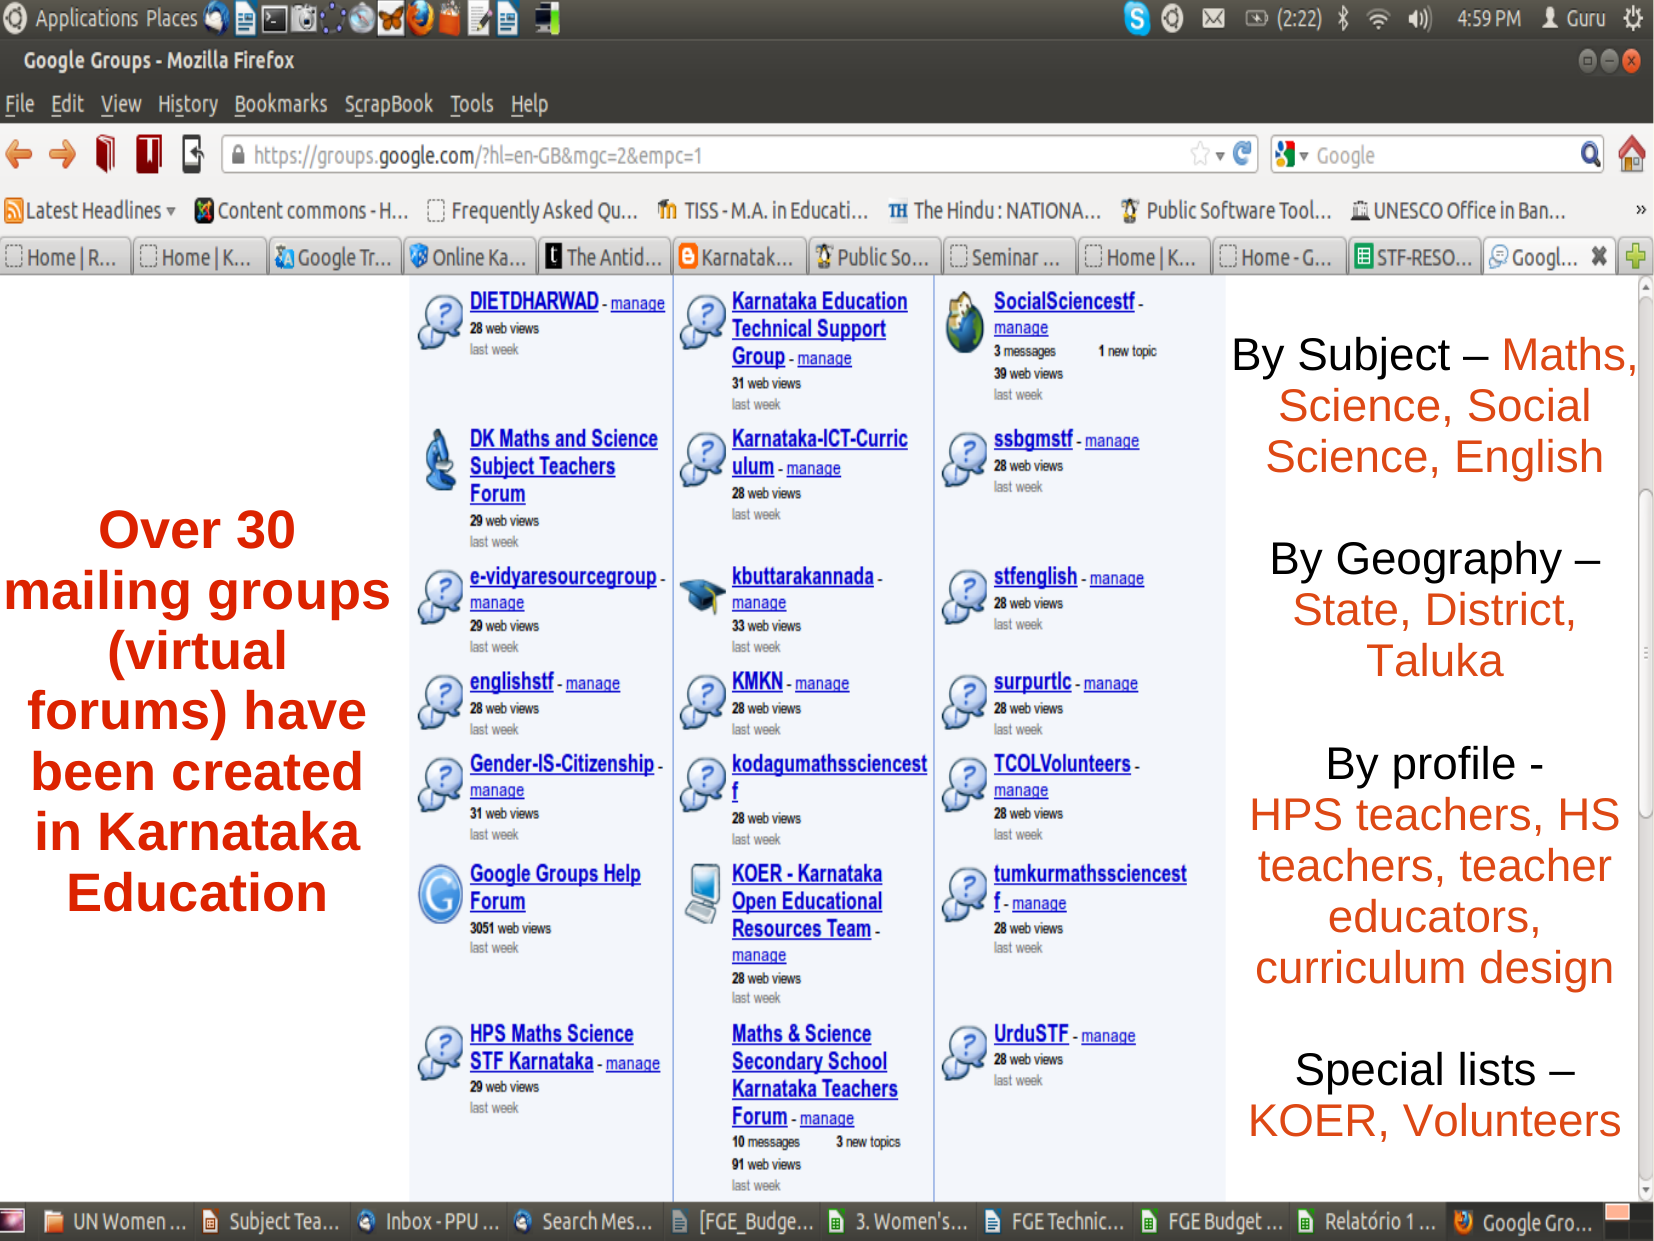

#
Over 30 mailing groups (virtual forums) have been created in Karnataka Education
By Subject – Maths, Science, Social Science, English
By Geography – State, District, Taluka
By profile -
HPS teachers, HS teachers, teacher educators, curriculum design
Special lists – KOER, Volunteers